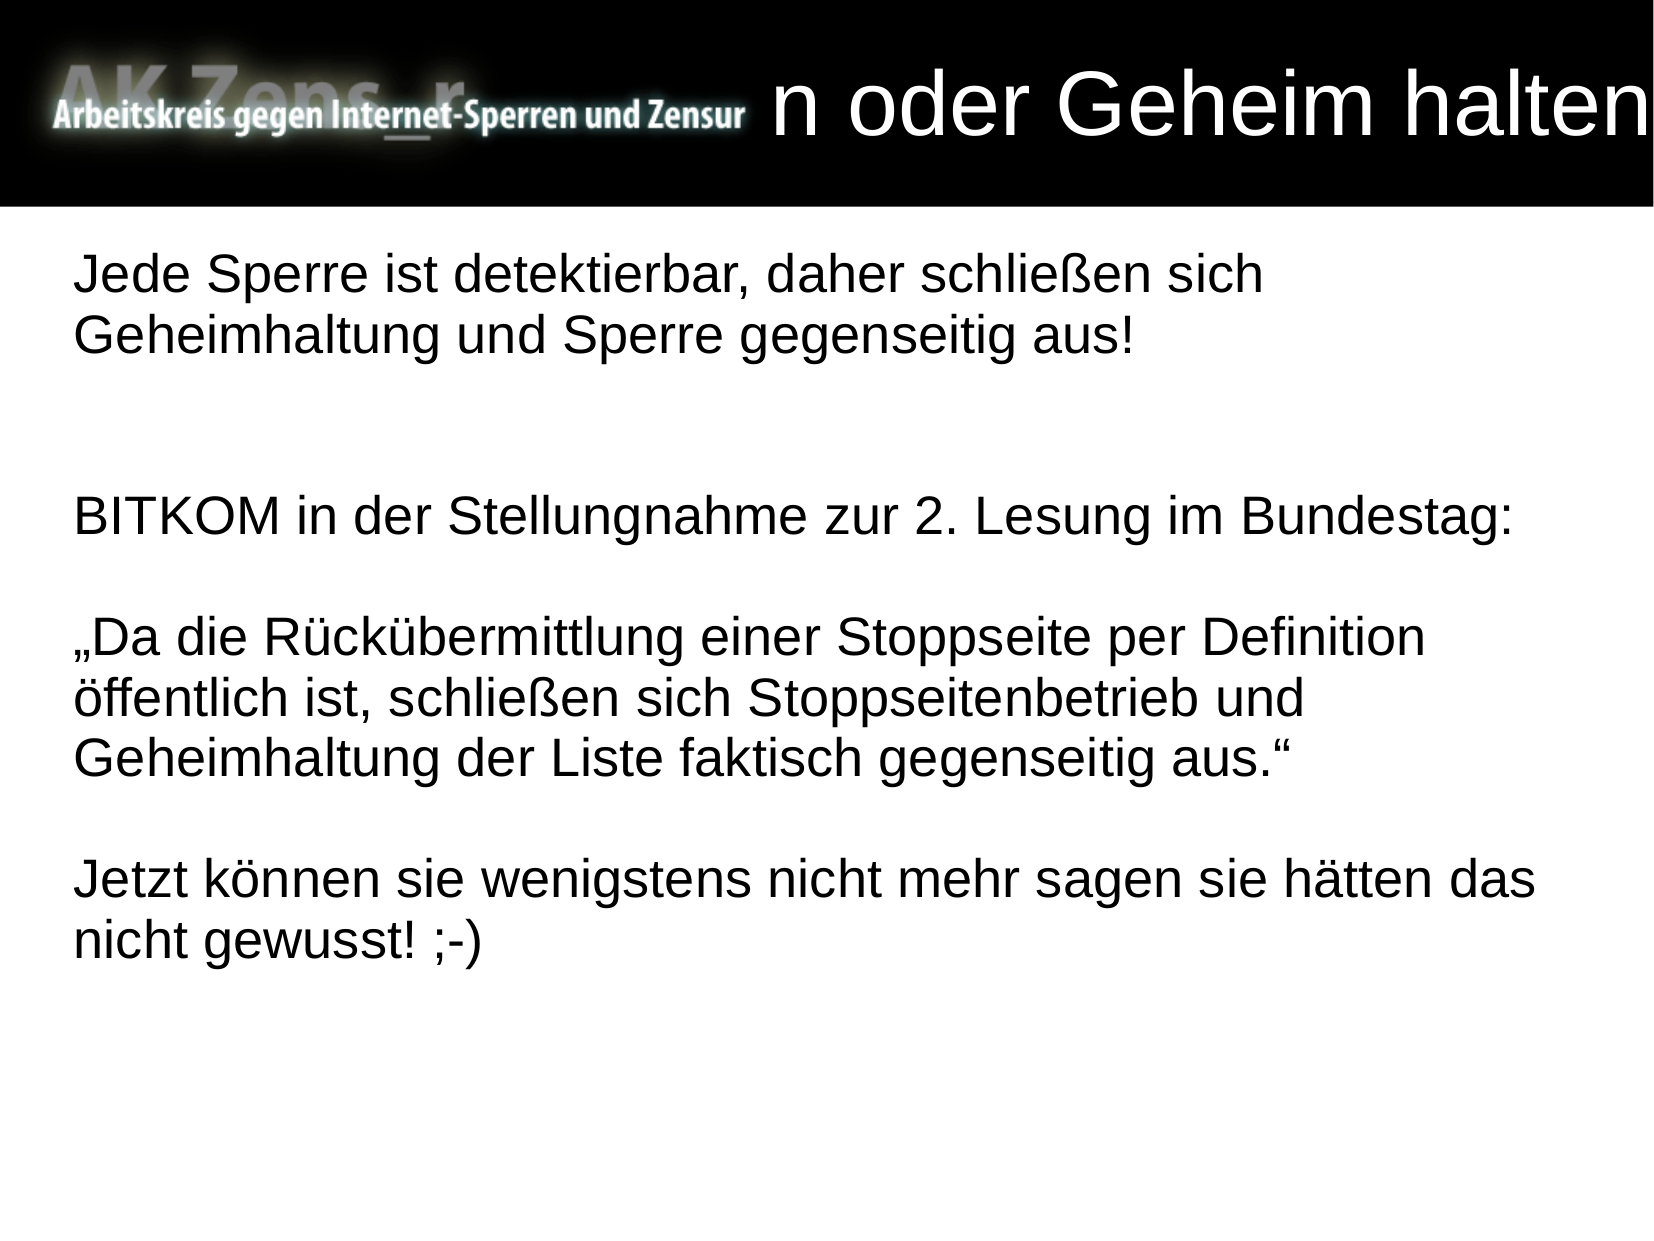

# Sperren oder Geheim halten
Jede Sperre ist detektierbar, daher schließen sich Geheimhaltung und Sperre gegenseitig aus!
BITKOM in der Stellungnahme zur 2. Lesung im Bundestag:
„Da die Rückübermittlung einer Stoppseite per Definition öffentlich ist, schließen sich Stoppseitenbetrieb und Geheimhaltung der Liste faktisch gegenseitig aus.“
Jetzt können sie wenigstens nicht mehr sagen sie hätten das nicht gewusst! ;-)